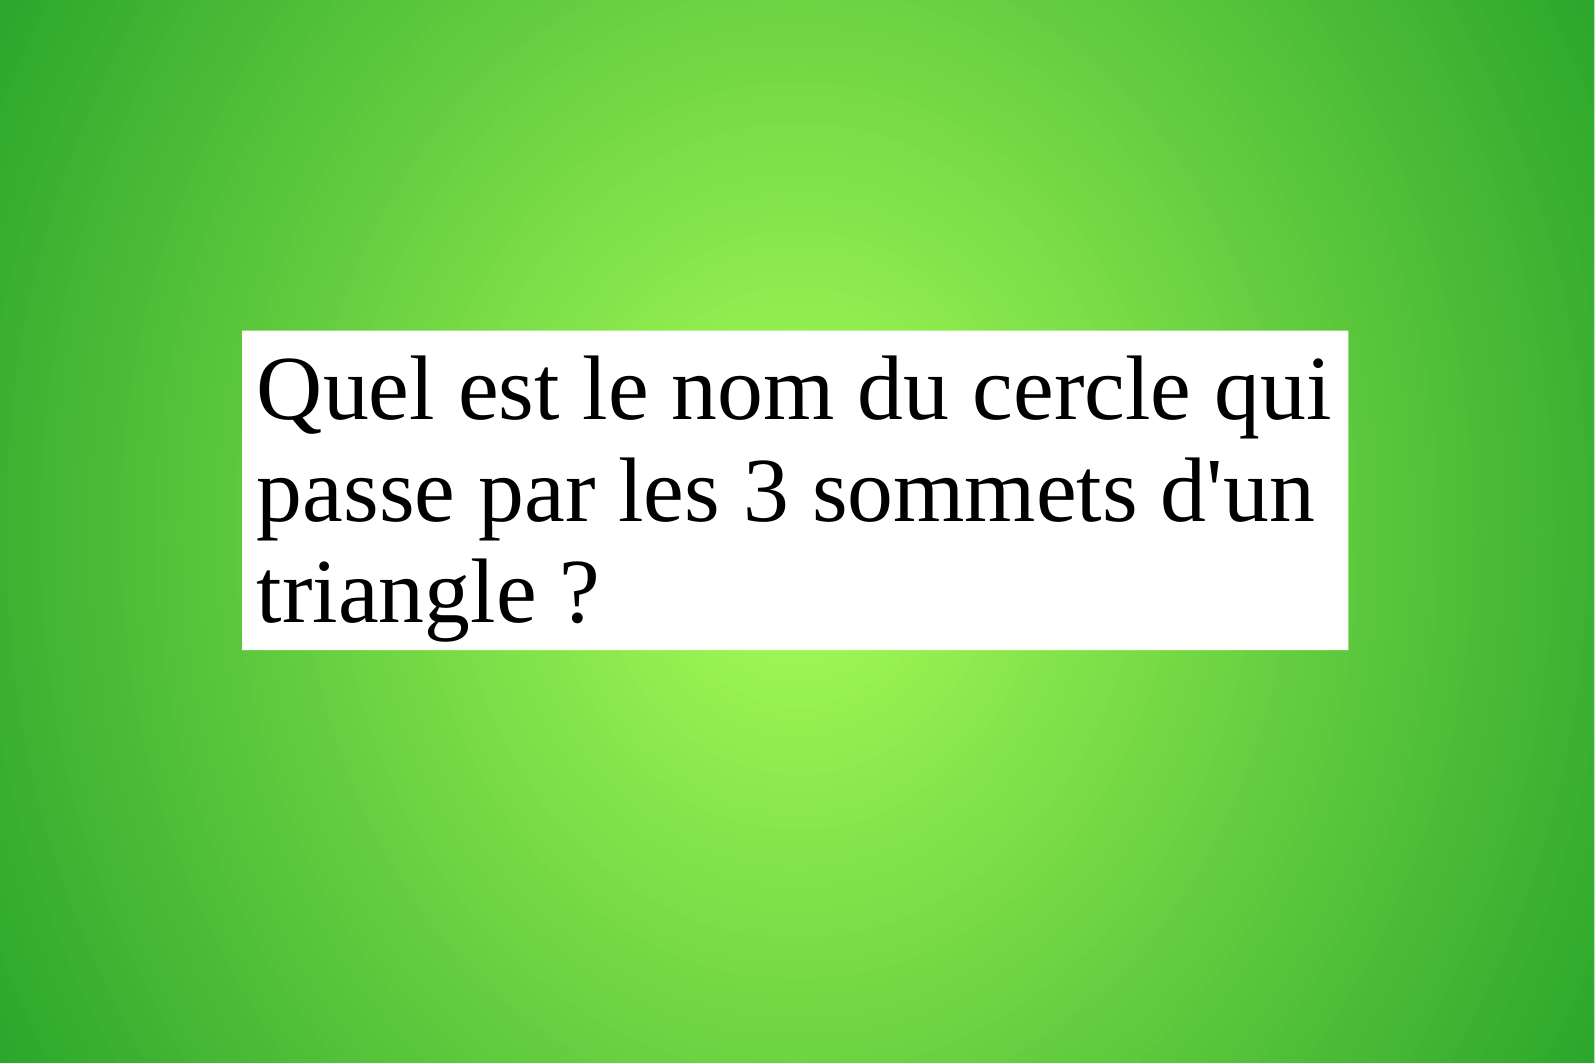

Quel est le nom du cercle qui
passe par les 3 sommets d'un
triangle ?